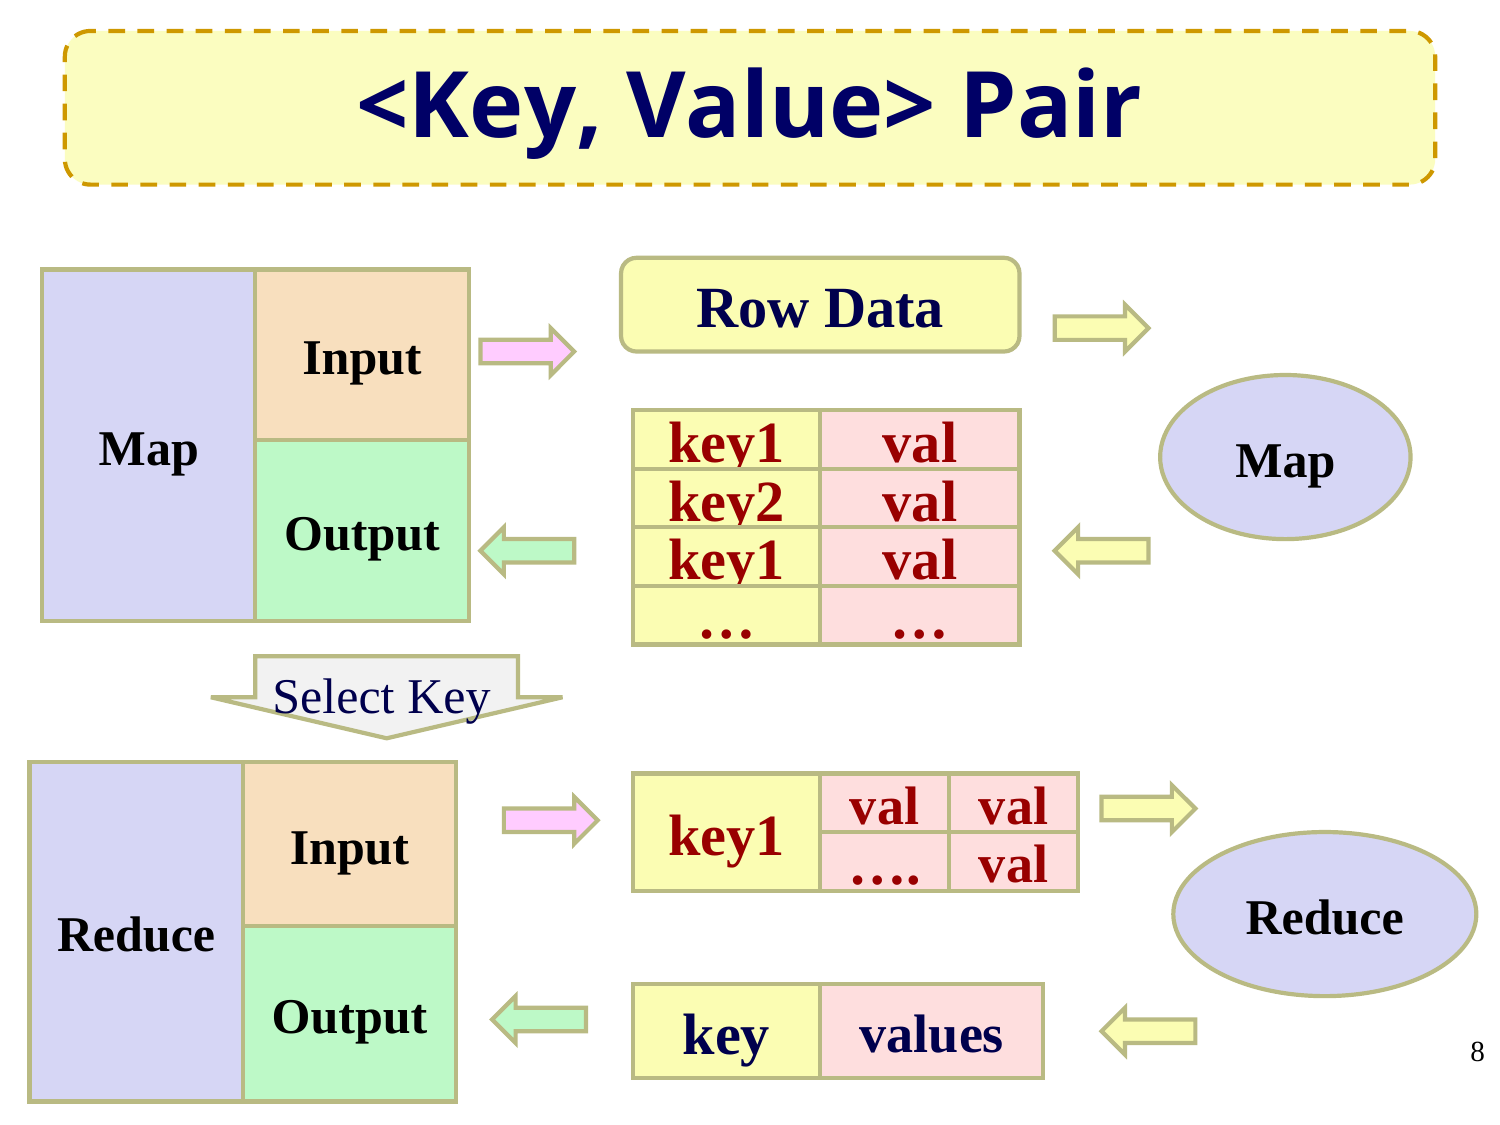

# <Key, Value> Pair
Row Data
Map
Input
Output
Map
key1
val
key2
val
key1
val
…
…
Select Key
Reduce
Input
Output
key1
val
val
….
val
Reduce
key
values